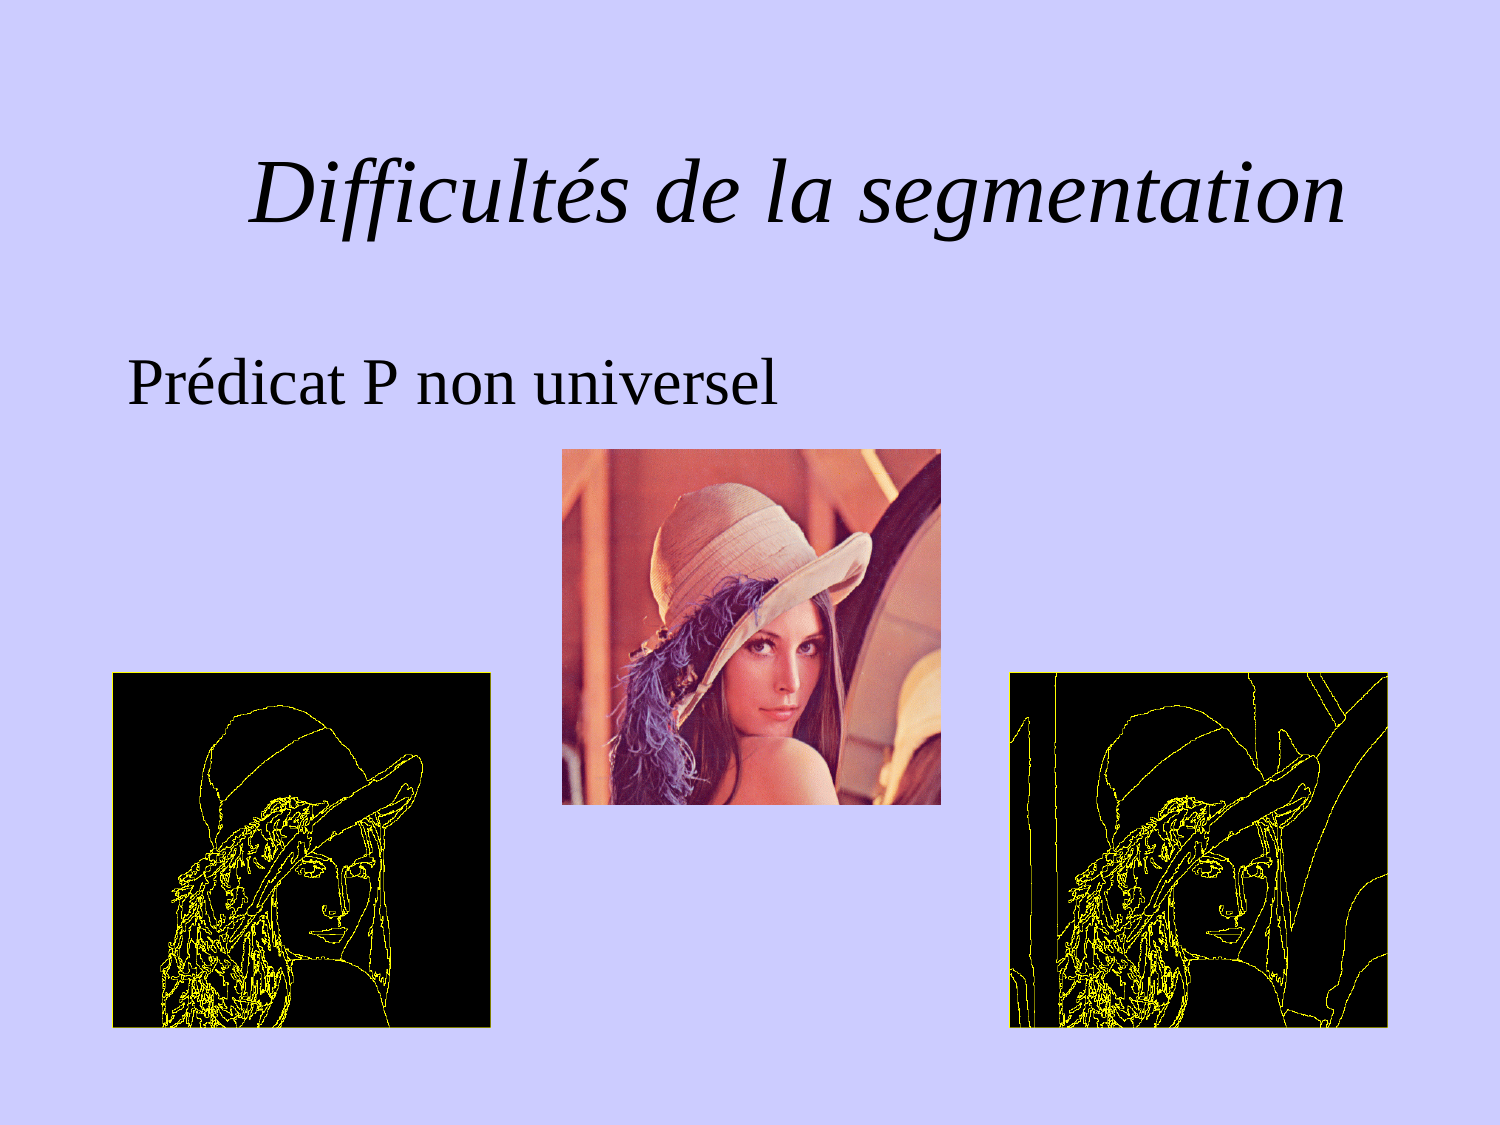

# Difficultés de la segmentation
Prédicat P non universel